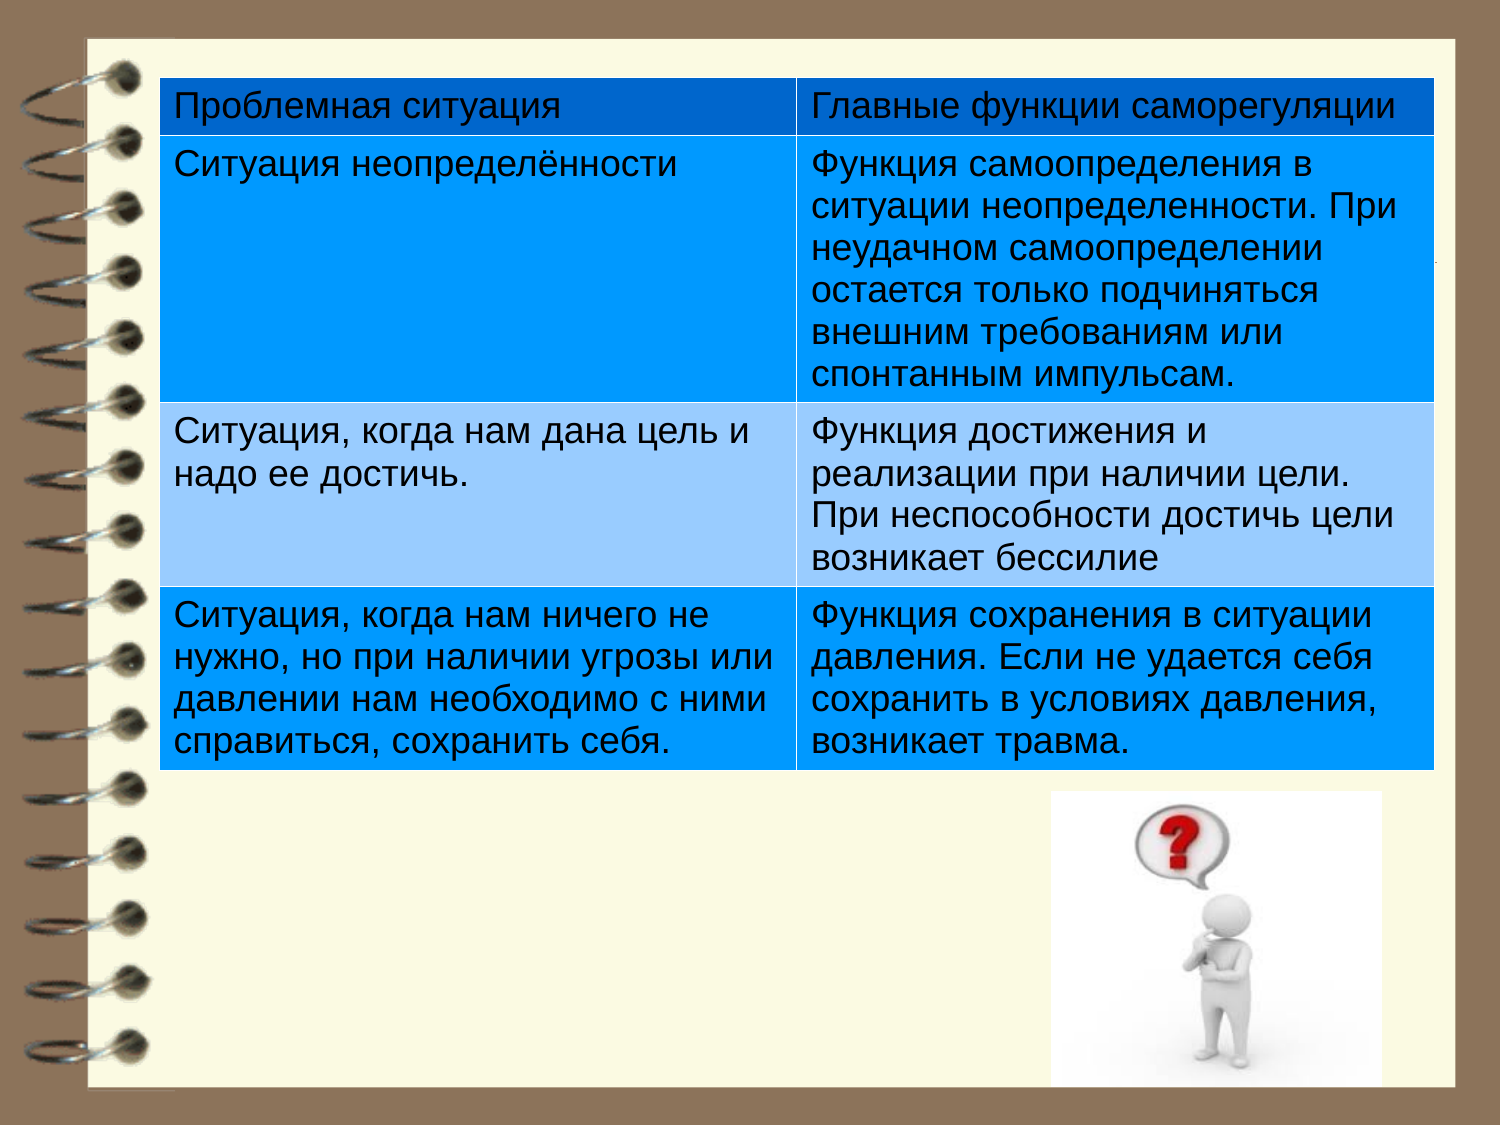

#
| Проблемная ситуация | Главные функции саморегуляции |
| --- | --- |
| Ситуация неопределённости | Функция самоопределения в ситуации неопределенности. При неудачном самоопределении остается только подчиняться внешним требованиям или спонтанным импульсам. |
| Ситуация, когда нам дана цель и надо ее достичь. | Функция достижения и реализации при наличии цели. При неспособности достичь цели возникает бессилие |
| Ситуация, когда нам ничего не нужно, но при наличии угрозы или давлении нам необходимо с ними справиться, сохранить себя. | Функция сохранения в ситуации давления. Если не удается себя сохранить в условиях давления, возникает травма. |